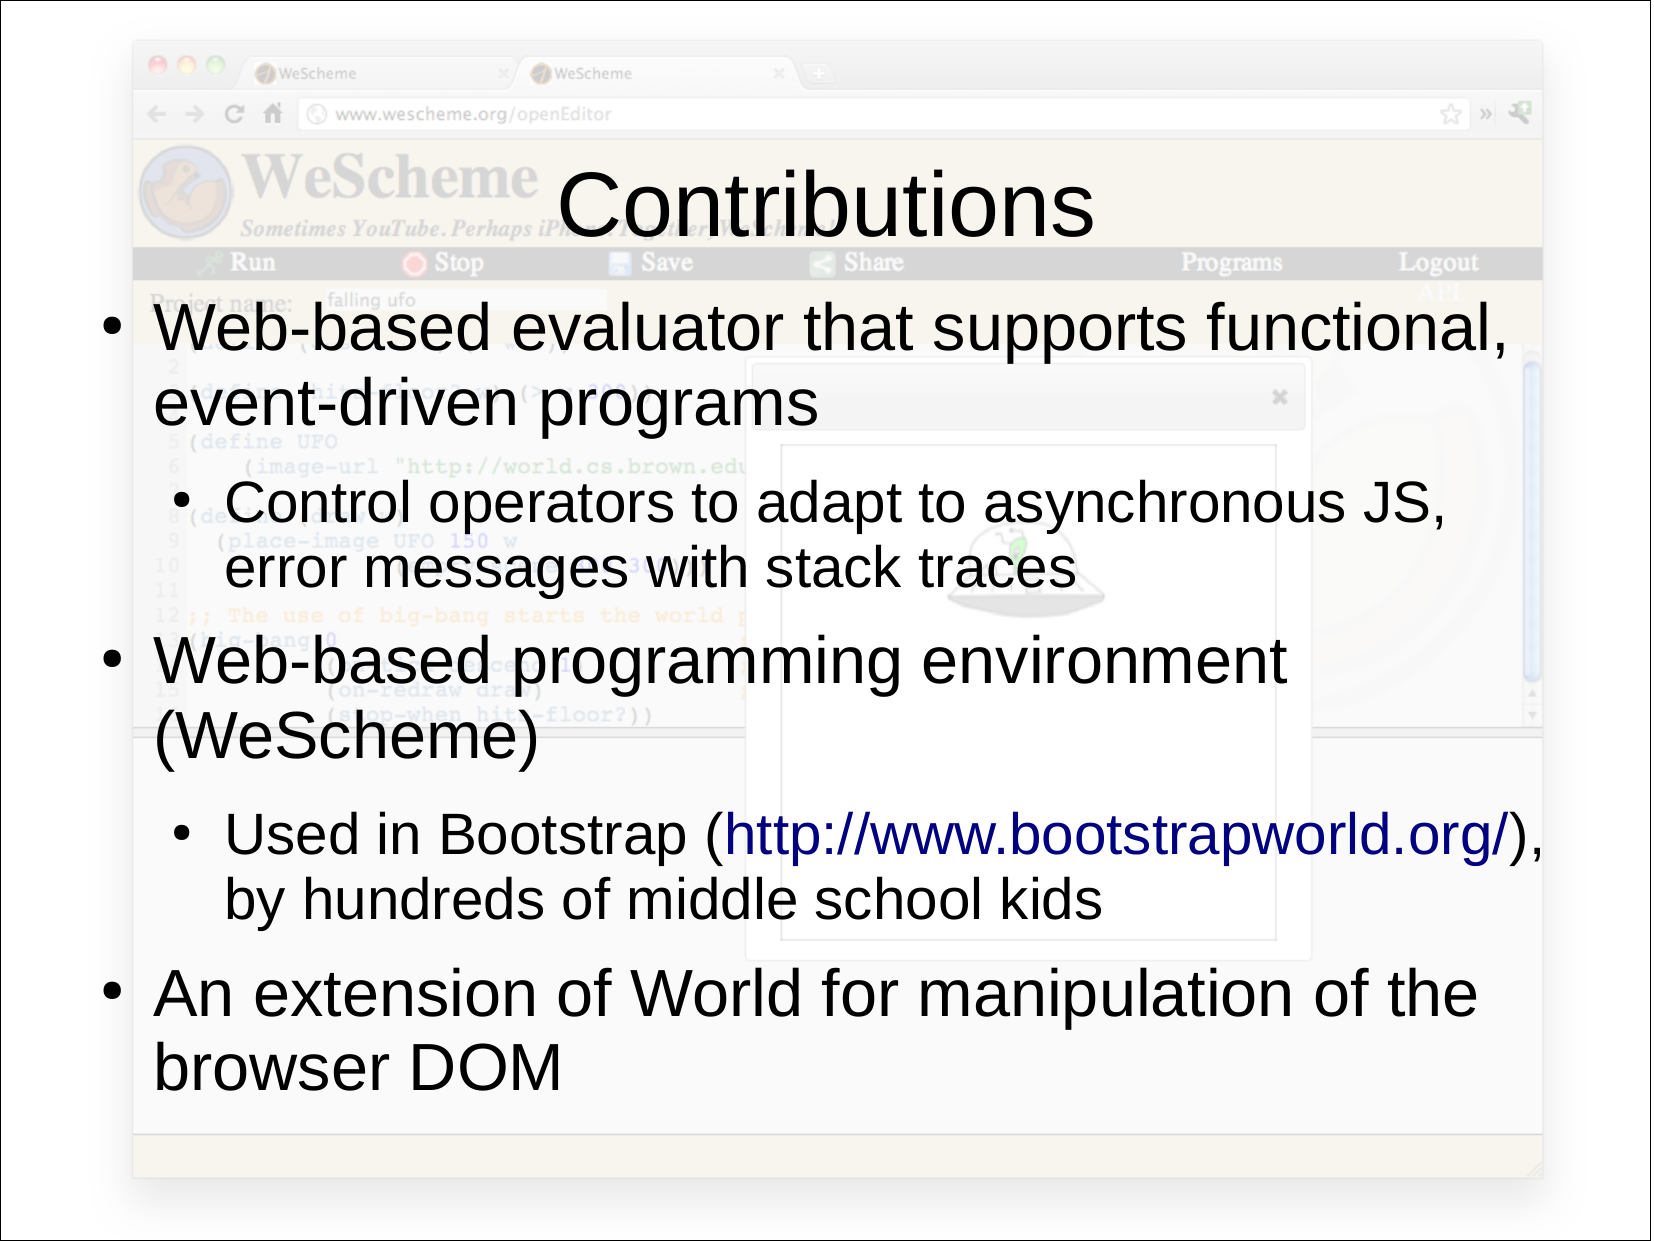

# Contributions
Web-based evaluator that supports functional, event-driven programs
Control operators to adapt to asynchronous JS, error messages with stack traces
Web-based programming environment (WeScheme)
Used in Bootstrap (http://www.bootstrapworld.org/), by hundreds of middle school kids
An extension of World for manipulation of the browser DOM